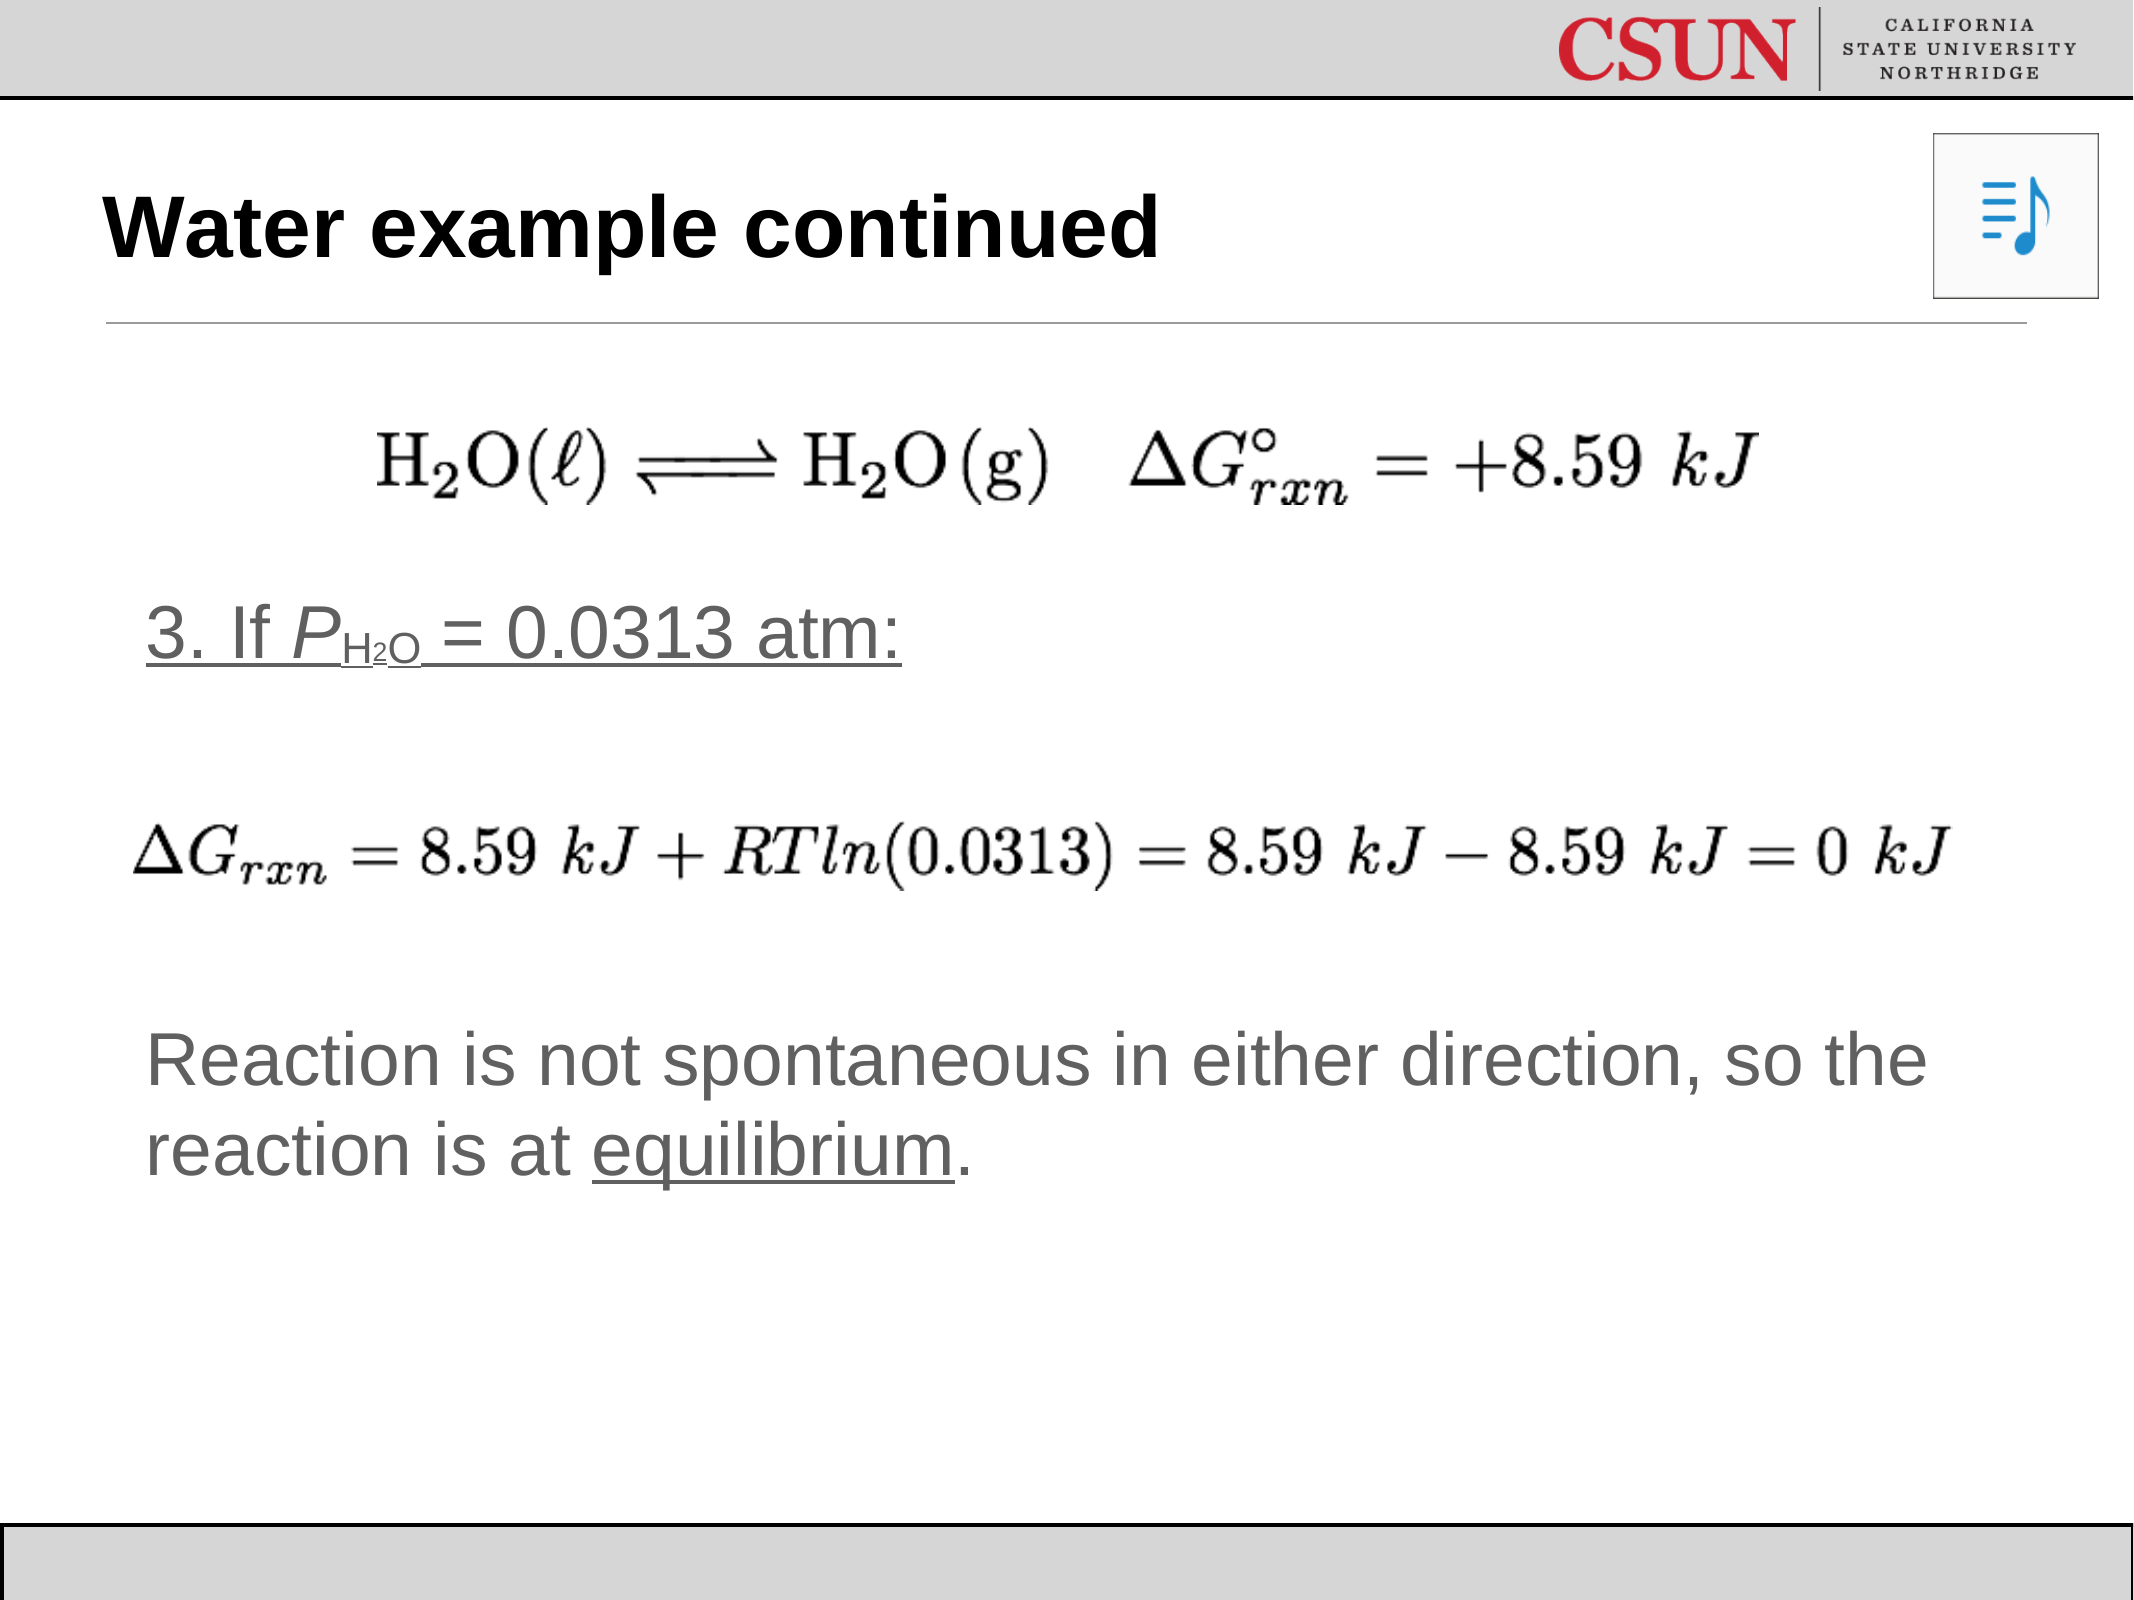

# Water example continued
3. If PH2O = 0.0313 atm:
Reaction is not spontaneous in either direction, so the reaction is at equilibrium.